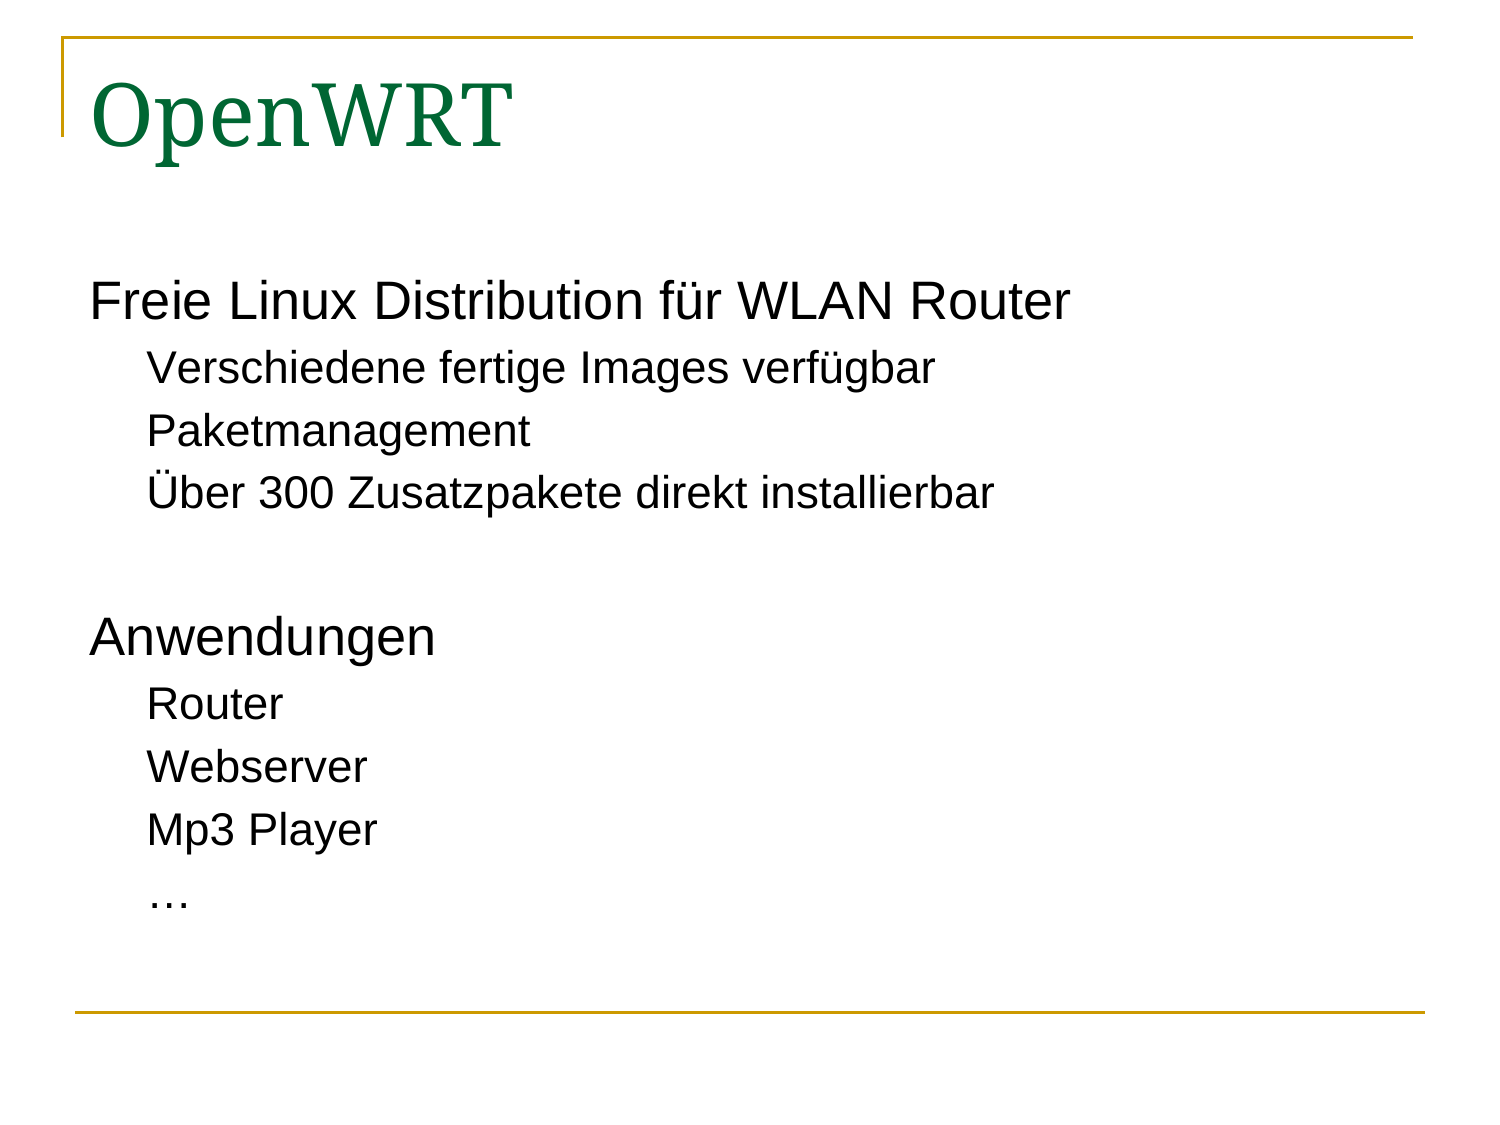

# OpenWRT
Freie Linux Distribution für WLAN Router
Verschiedene fertige Images verfügbar
Paketmanagement
Über 300 Zusatzpakete direkt installierbar
Anwendungen
Router
Webserver
Mp3 Player
…